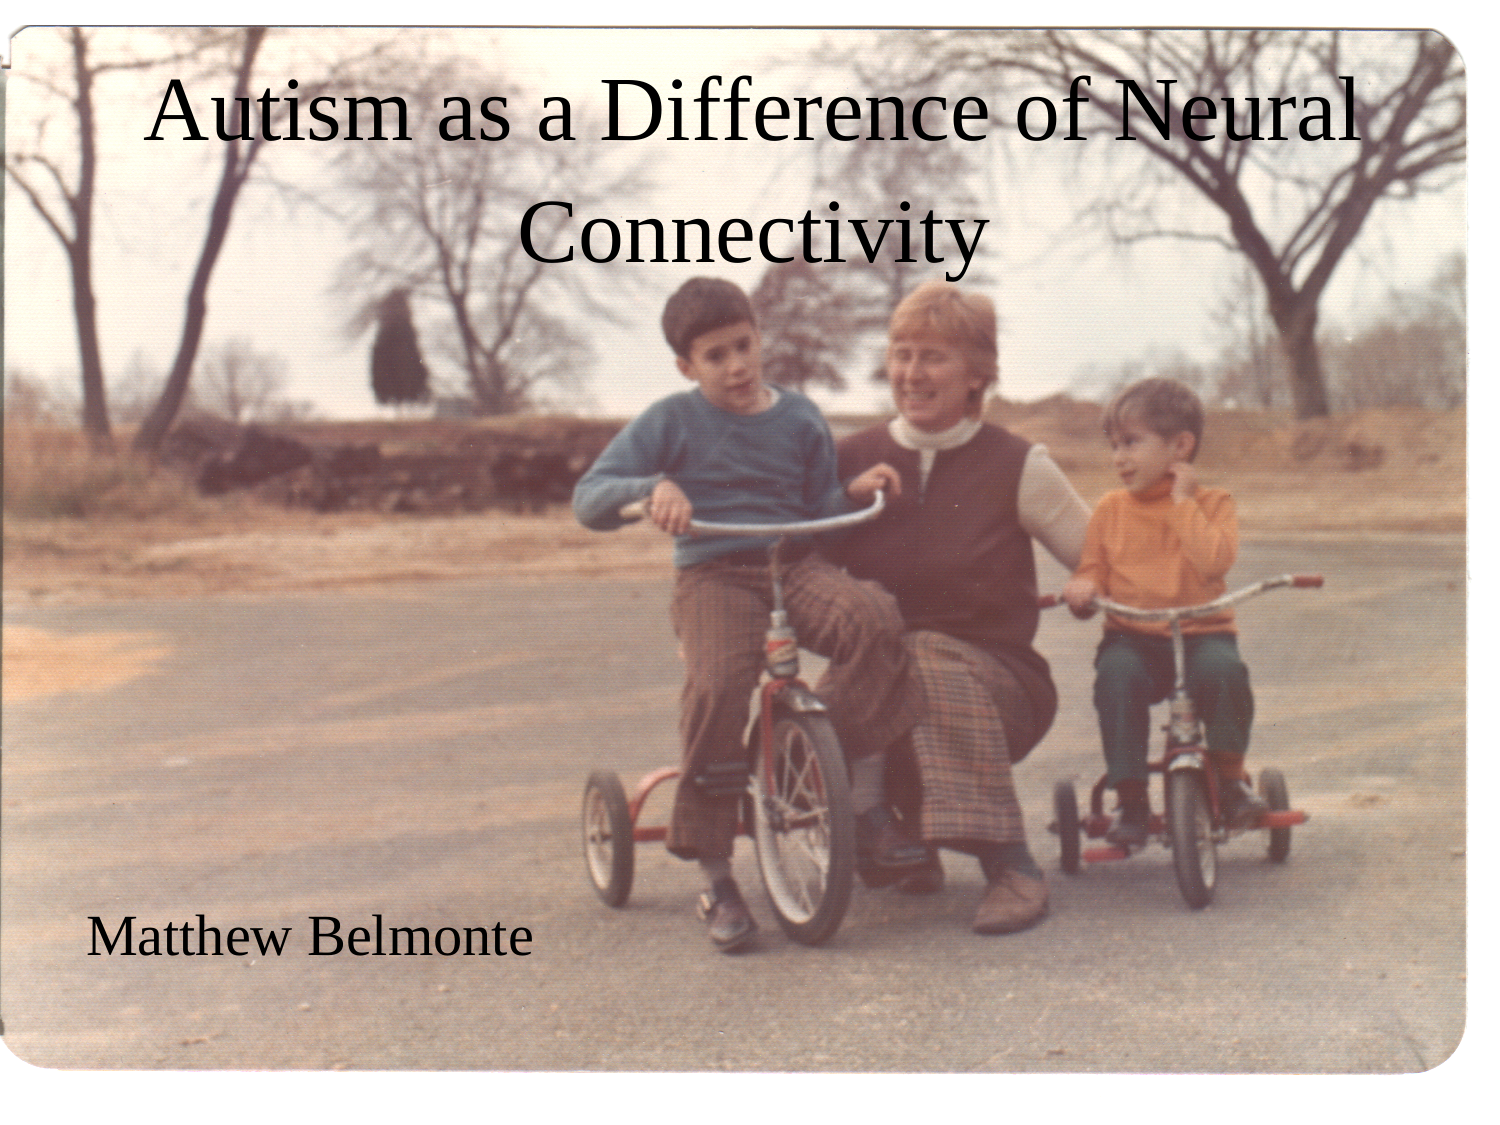

# Autism as a Difference of Neural Connectivity
Matthew Belmonte